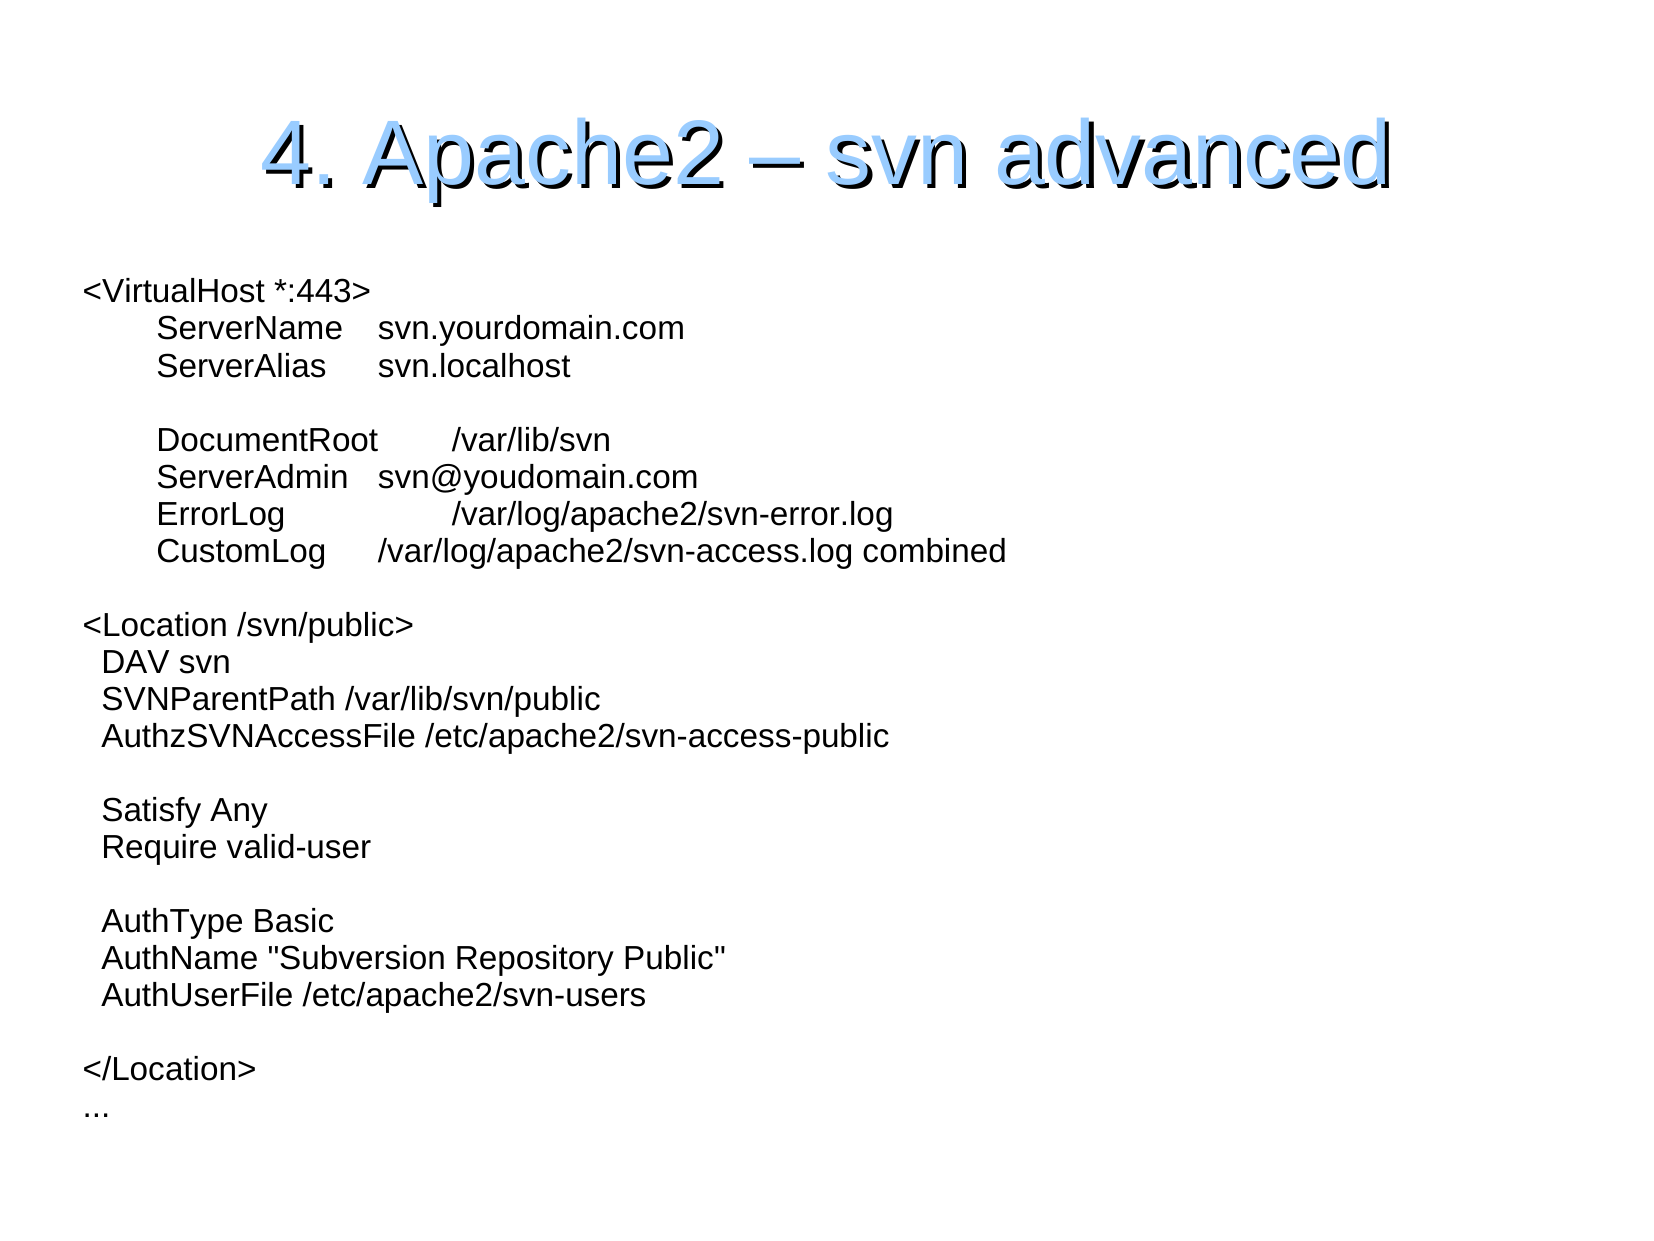

# 4. Apache2 – svn advanced
<VirtualHost *:443>
	ServerName	svn.yourdomain.com
	ServerAlias 	svn.localhost
	DocumentRoot	/var/lib/svn
	ServerAdmin 	svn@youdomain.com
	ErrorLog 		/var/log/apache2/svn-error.log
	CustomLog 	/var/log/apache2/svn-access.log combined
<Location /svn/public>
 DAV svn
 SVNParentPath /var/lib/svn/public
 AuthzSVNAccessFile /etc/apache2/svn-access-public
 Satisfy Any
 Require valid-user
 AuthType Basic
 AuthName "Subversion Repository Public"
 AuthUserFile /etc/apache2/svn-users
</Location>
...